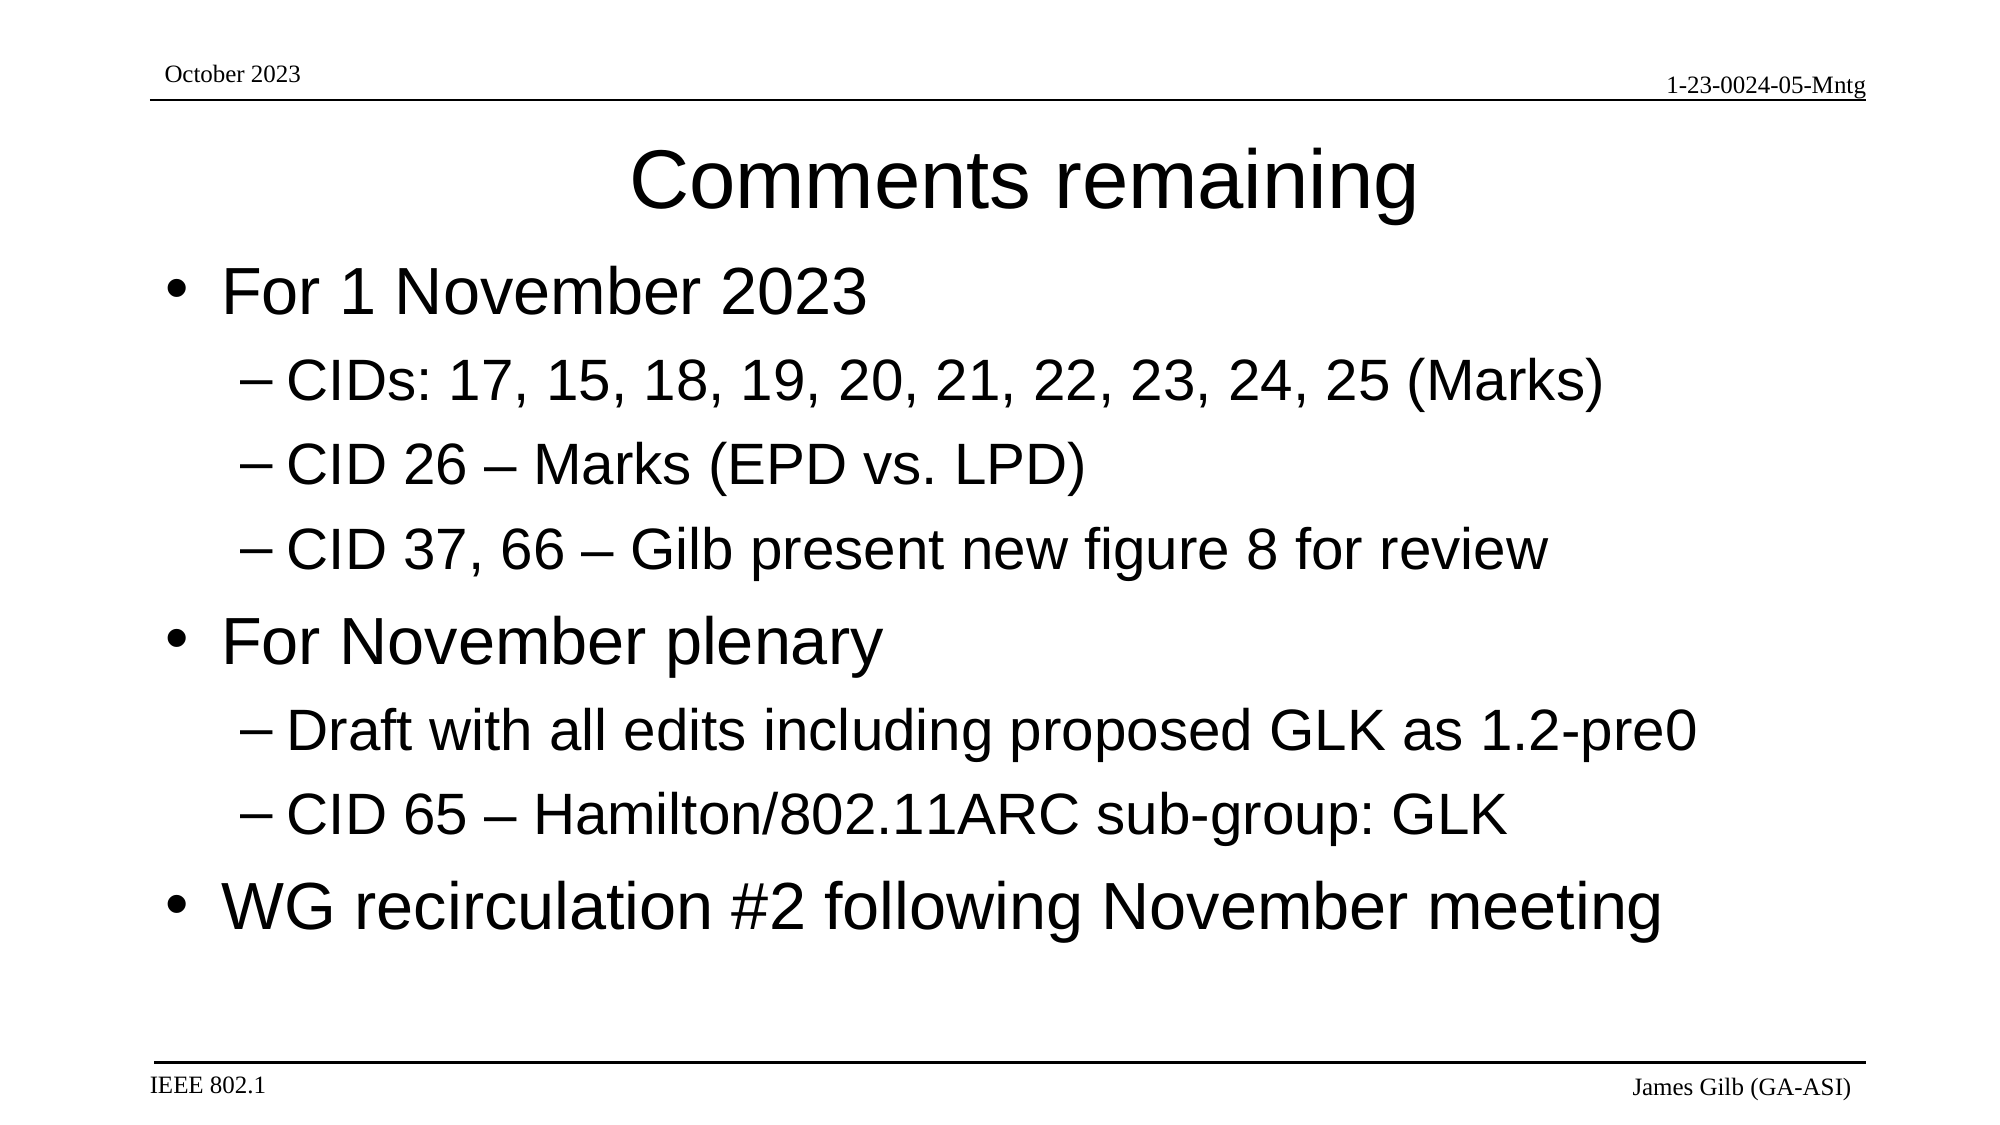

# Comments remaining
For 1 November 2023
CIDs: 17, 15, 18, 19, 20, 21, 22, 23, 24, 25 (Marks)
CID 26 – Marks (EPD vs. LPD)
CID 37, 66 – Gilb present new figure 8 for review
For November plenary
Draft with all edits including proposed GLK as 1.2-pre0
CID 65 – Hamilton/802.11ARC sub-group: GLK
WG recirculation #2 following November meeting